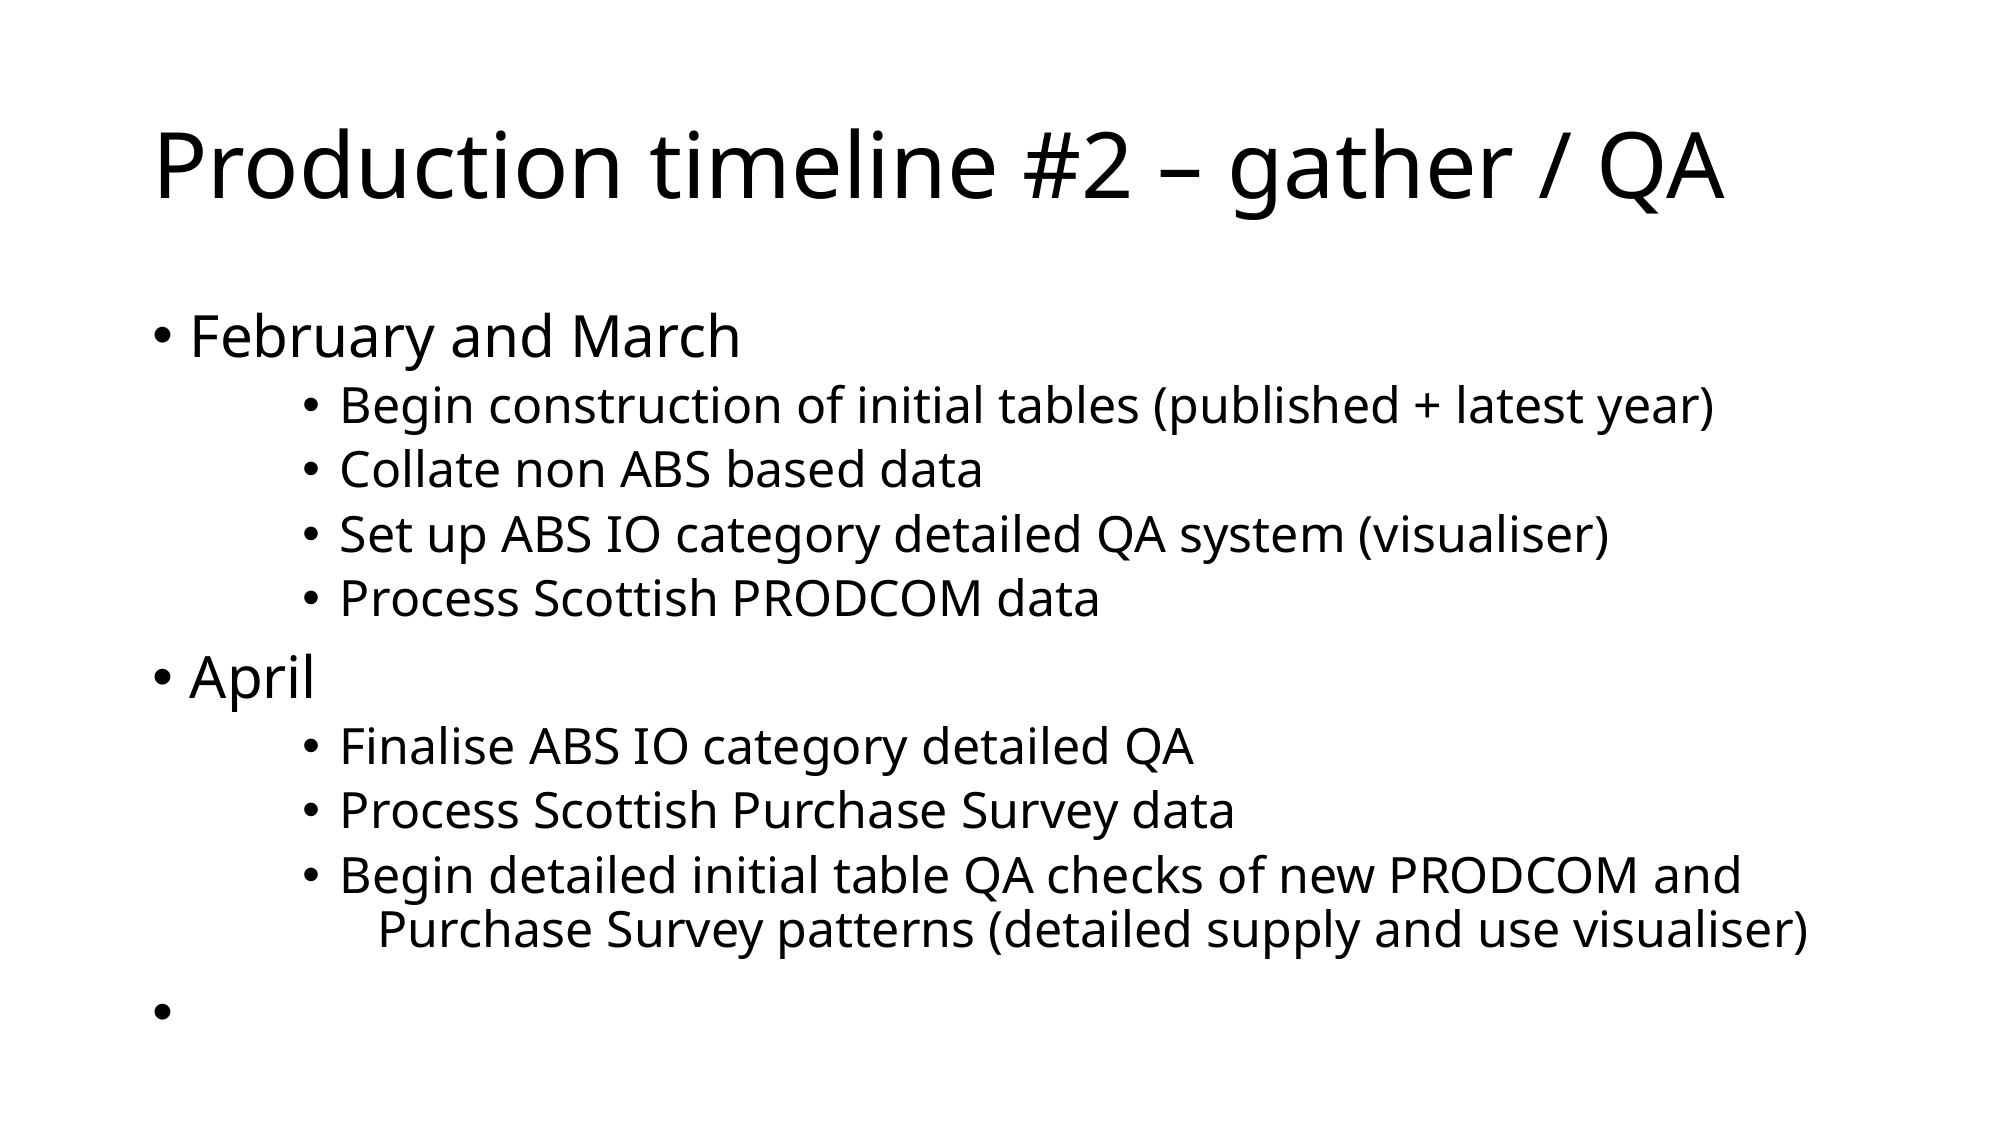

# Production timeline #2 – gather / QA
February and March
Begin construction of initial tables (published + latest year)
Collate non ABS based data
Set up ABS IO category detailed QA system (visualiser)
Process Scottish PRODCOM data
April
Finalise ABS IO category detailed QA
Process Scottish Purchase Survey data
Begin detailed initial table QA checks of new PRODCOM and Purchase Survey patterns (detailed supply and use visualiser)